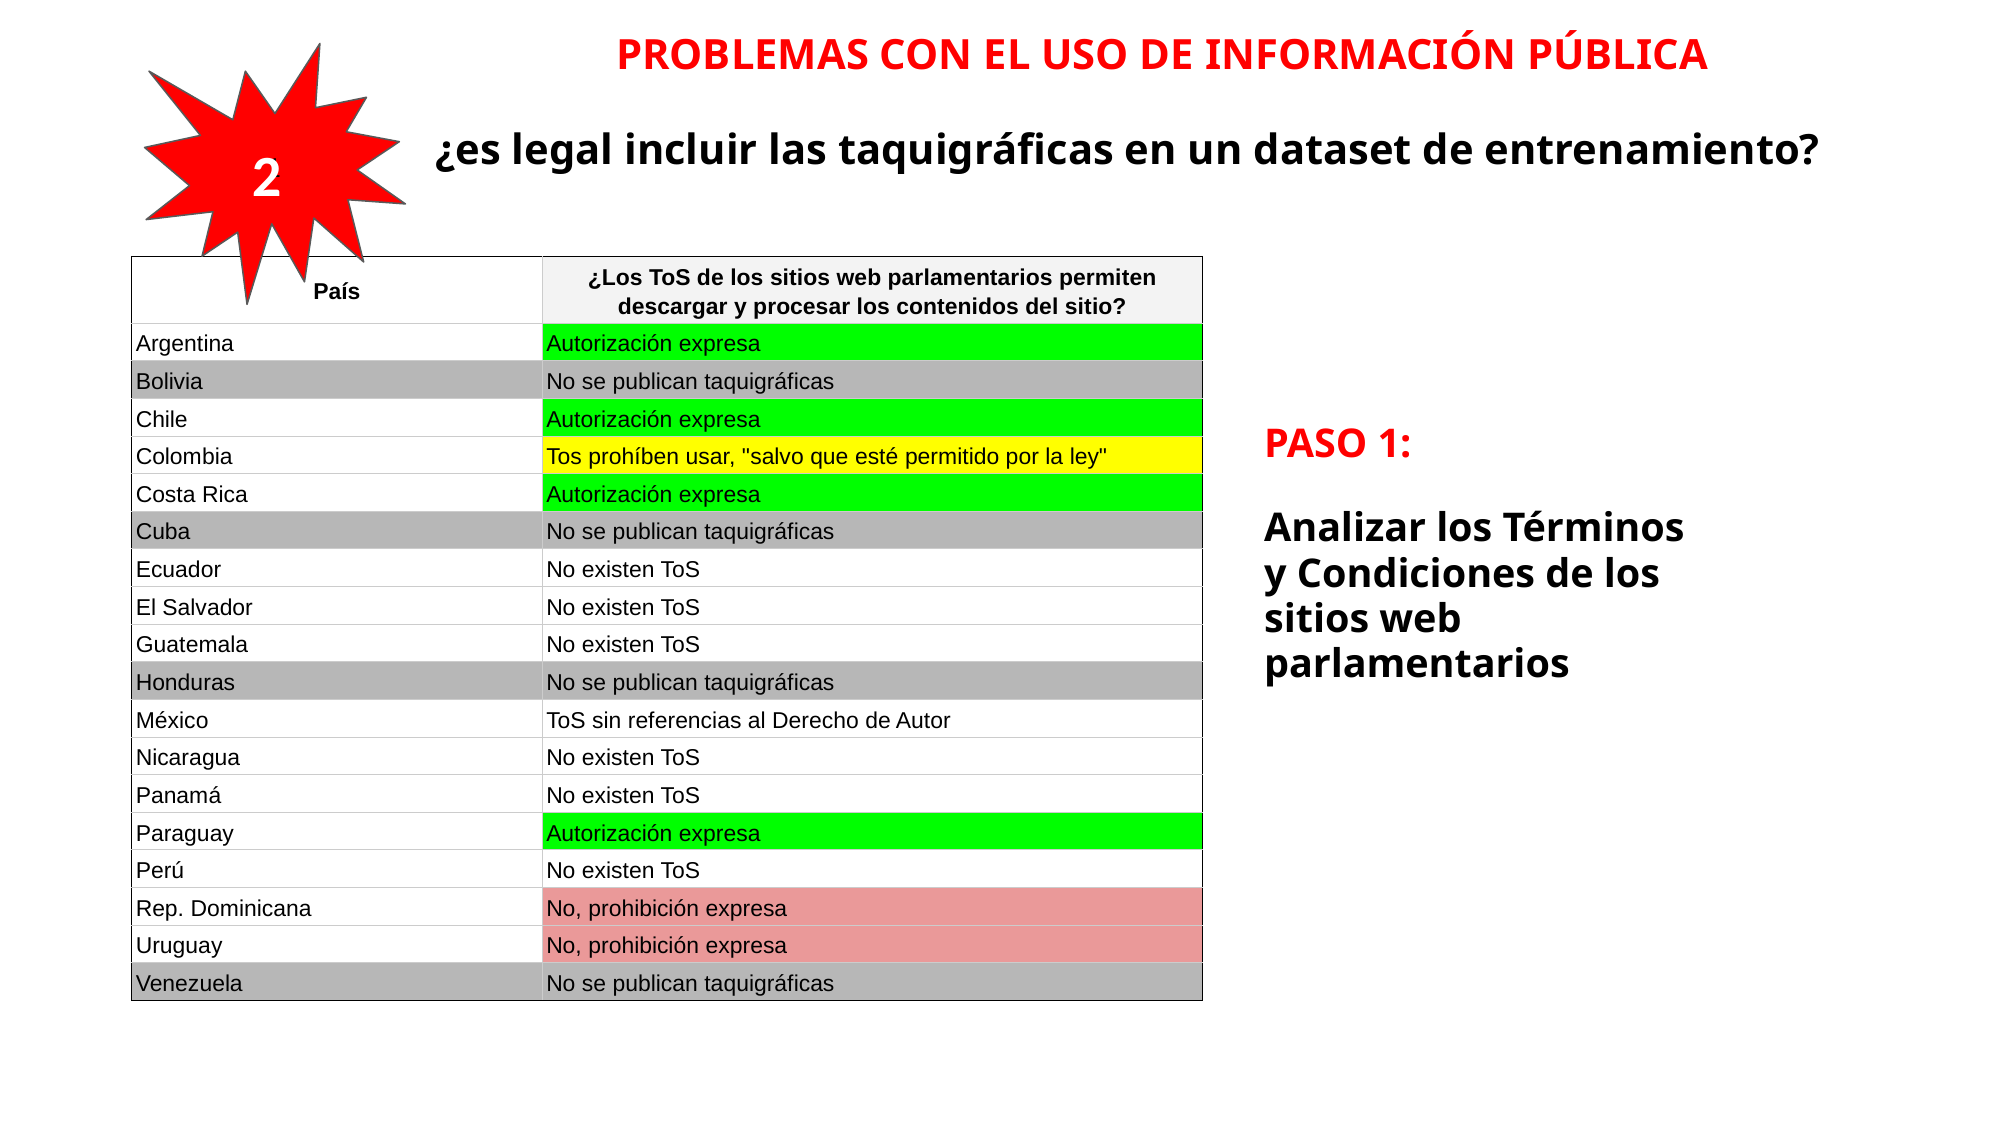

PROBLEMAS CON EL USO DE INFORMACIÓN PÚBLICA
1
¿es legal incluir las taquigráficas en un dataset de entrenamiento?
2
| País | ¿Los ToS de los sitios web parlamentarios permiten descargar y procesar los contenidos del sitio? |
| --- | --- |
| Argentina | Autorización expresa |
| Bolivia | No se publican taquigráficas |
| Chile | Autorización expresa |
| Colombia | Tos prohíben usar, "salvo que esté permitido por la ley" |
| Costa Rica | Autorización expresa |
| Cuba | No se publican taquigráficas |
| Ecuador | No existen ToS |
| El Salvador | No existen ToS |
| Guatemala | No existen ToS |
| Honduras | No se publican taquigráficas |
| México | ToS sin referencias al Derecho de Autor |
| Nicaragua | No existen ToS |
| Panamá | No existen ToS |
| Paraguay | Autorización expresa |
| Perú | No existen ToS |
| Rep. Dominicana | No, prohibición expresa |
| Uruguay | No, prohibición expresa |
| Venezuela | No se publican taquigráficas |
PASO 1:
Analizar los Términos y Condiciones de los sitios web parlamentarios